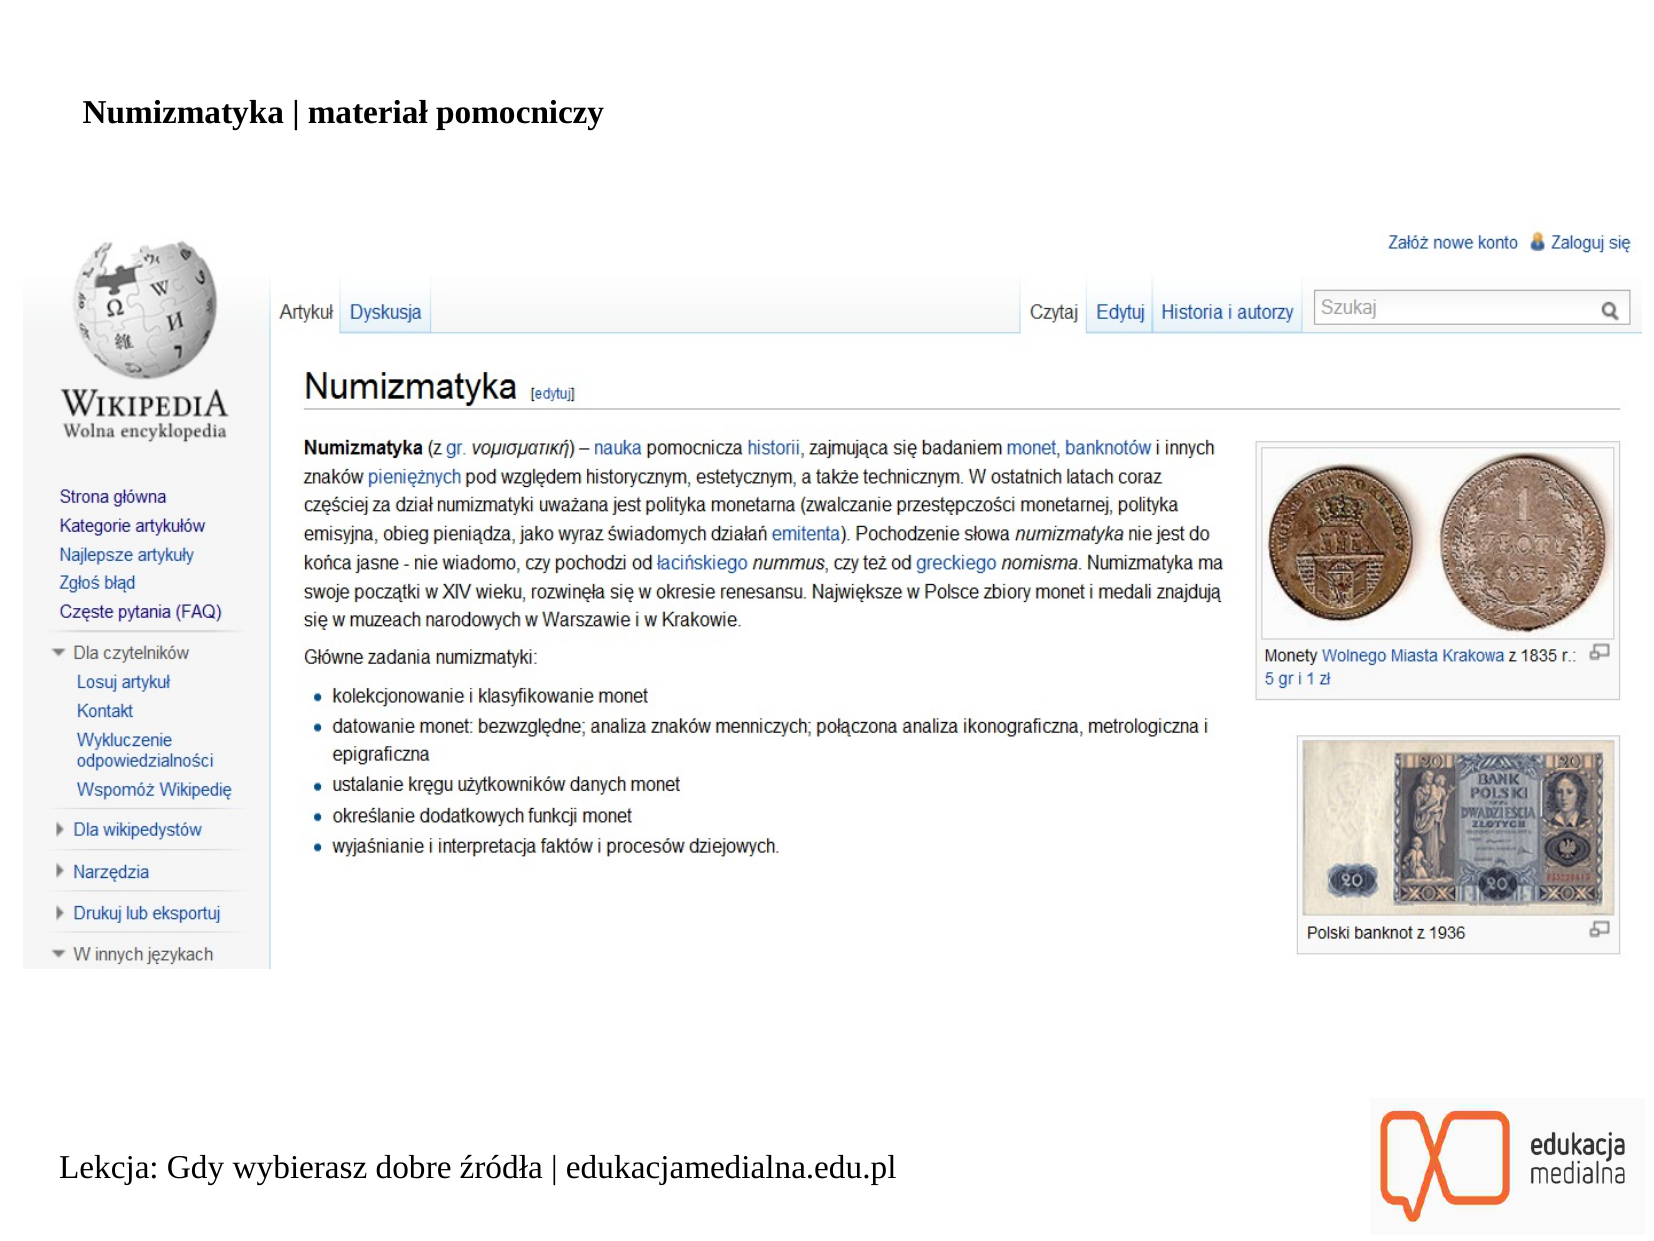

# Numizmatyka | materiał pomocniczy
Lekcja: Gdy wybierasz dobre źródła | edukacjamedialna.edu.pl